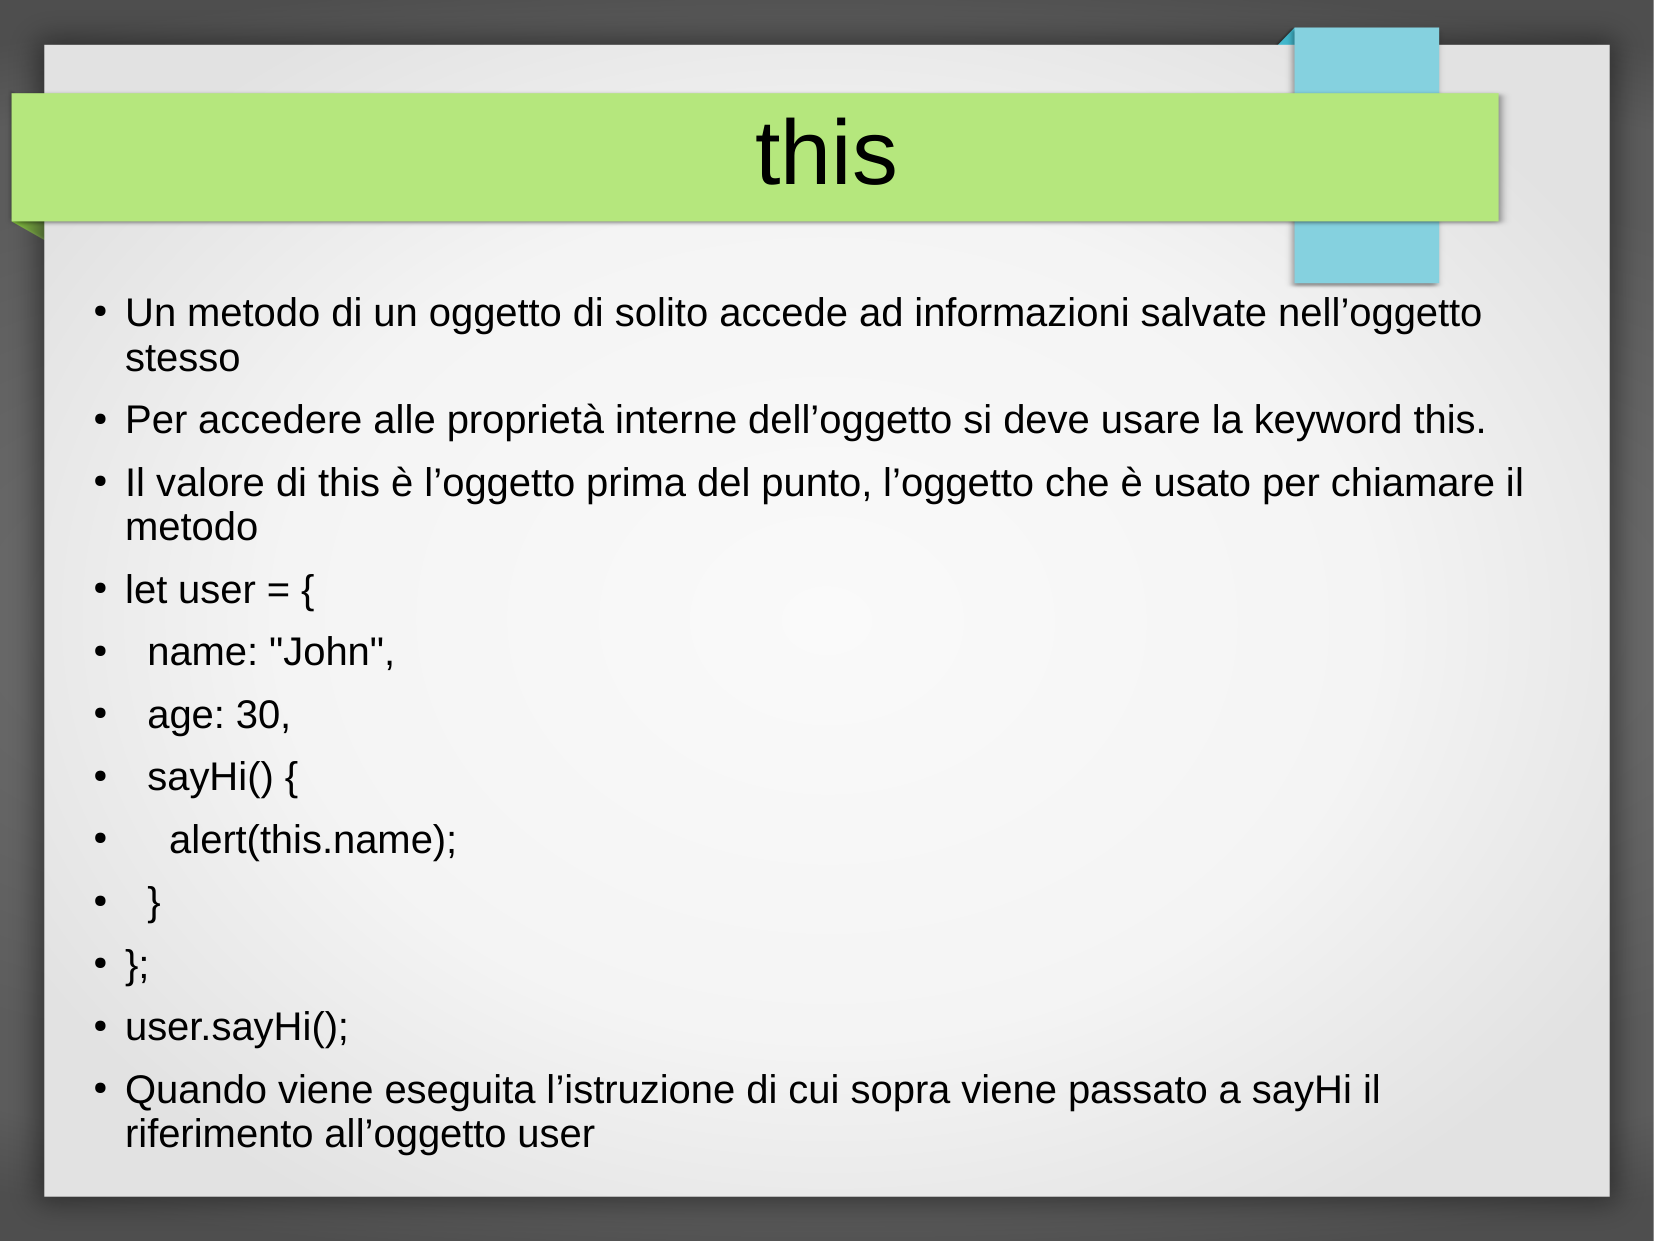

# this
Un metodo di un oggetto di solito accede ad informazioni salvate nell’oggetto stesso
Per accedere alle proprietà interne dell’oggetto si deve usare la keyword this.
Il valore di this è l’oggetto prima del punto, l’oggetto che è usato per chiamare il metodo
let user = {
 name: "John",
 age: 30,
 sayHi() {
 alert(this.name);
 }
};
user.sayHi();
Quando viene eseguita l’istruzione di cui sopra viene passato a sayHi il riferimento all’oggetto user